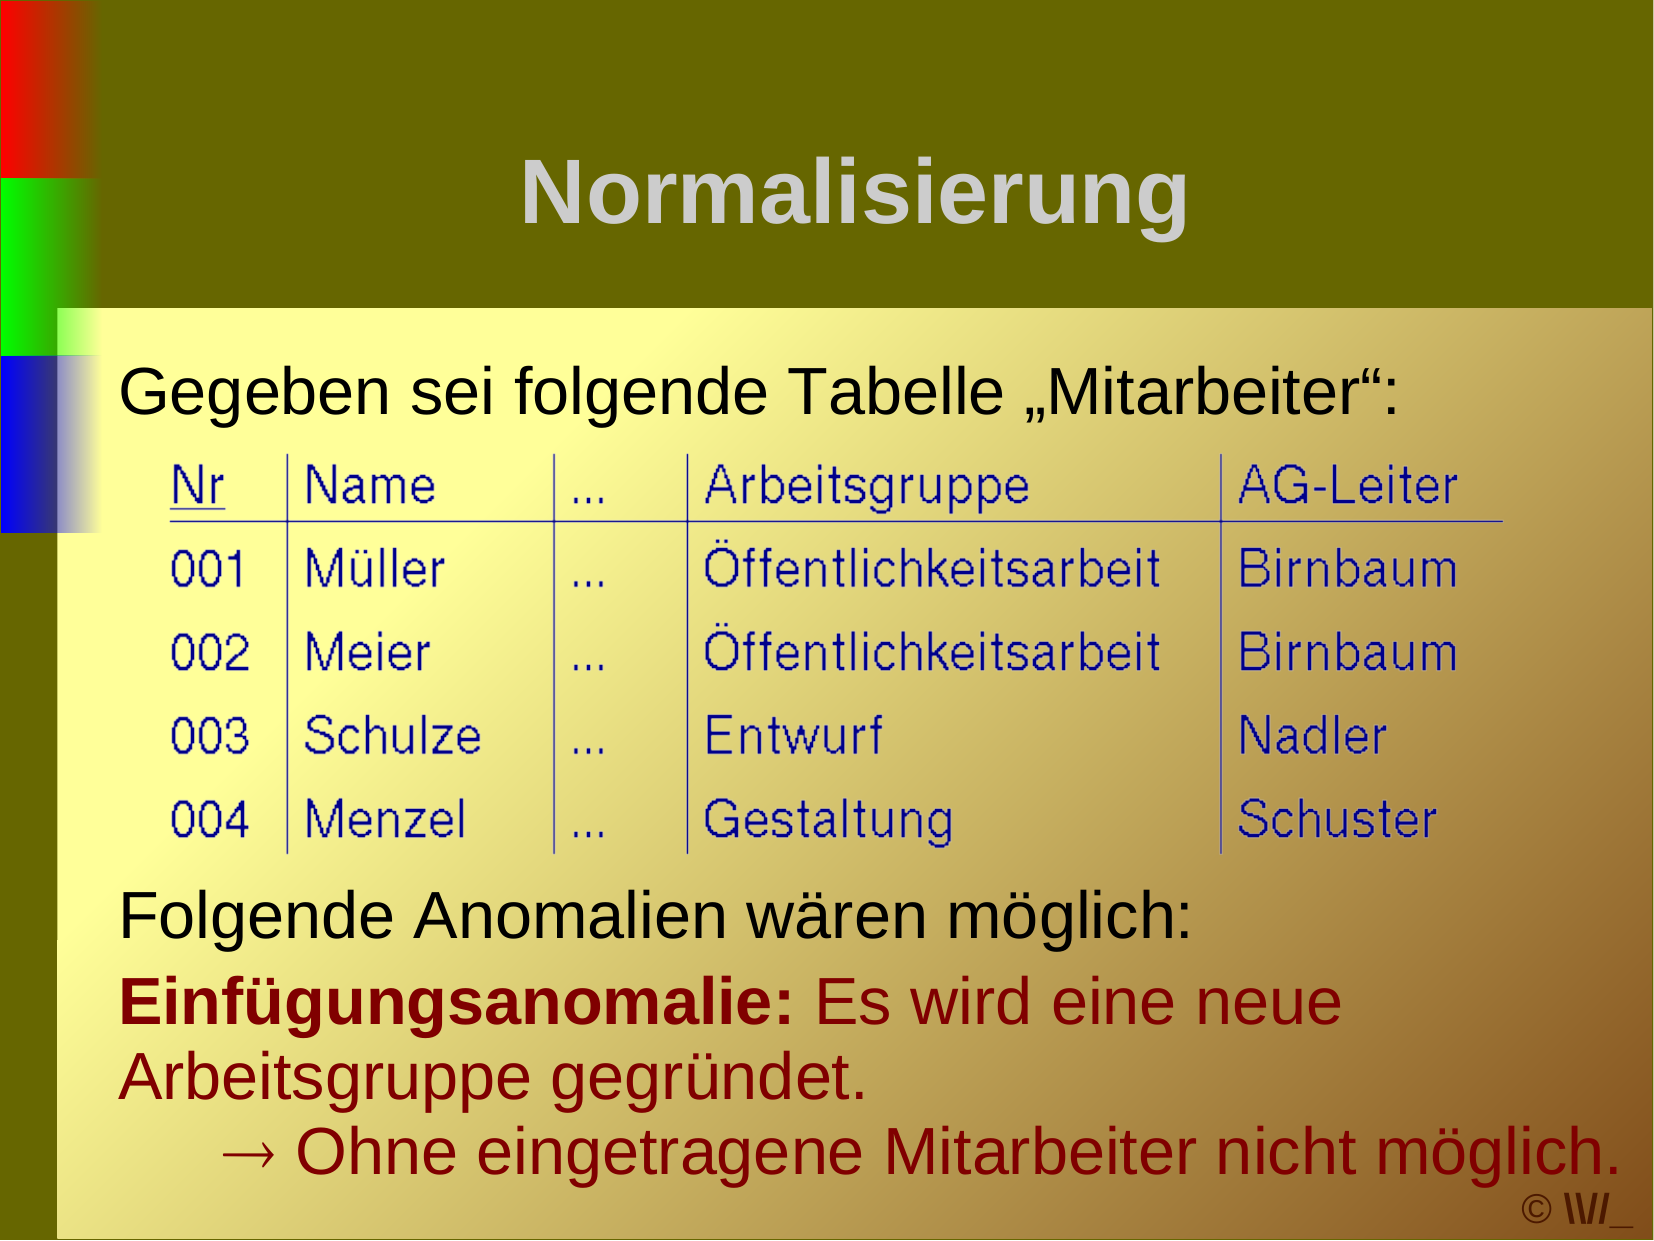

# Normalisierung
Gegeben sei folgende Tabelle „Mitarbeiter“:
Folgende Anomalien wären möglich:
Einfügungsanomalie: Es wird eine neue Arbeitsgruppe gegründet.
 Ohne eingetragene Mitarbeiter nicht möglich.